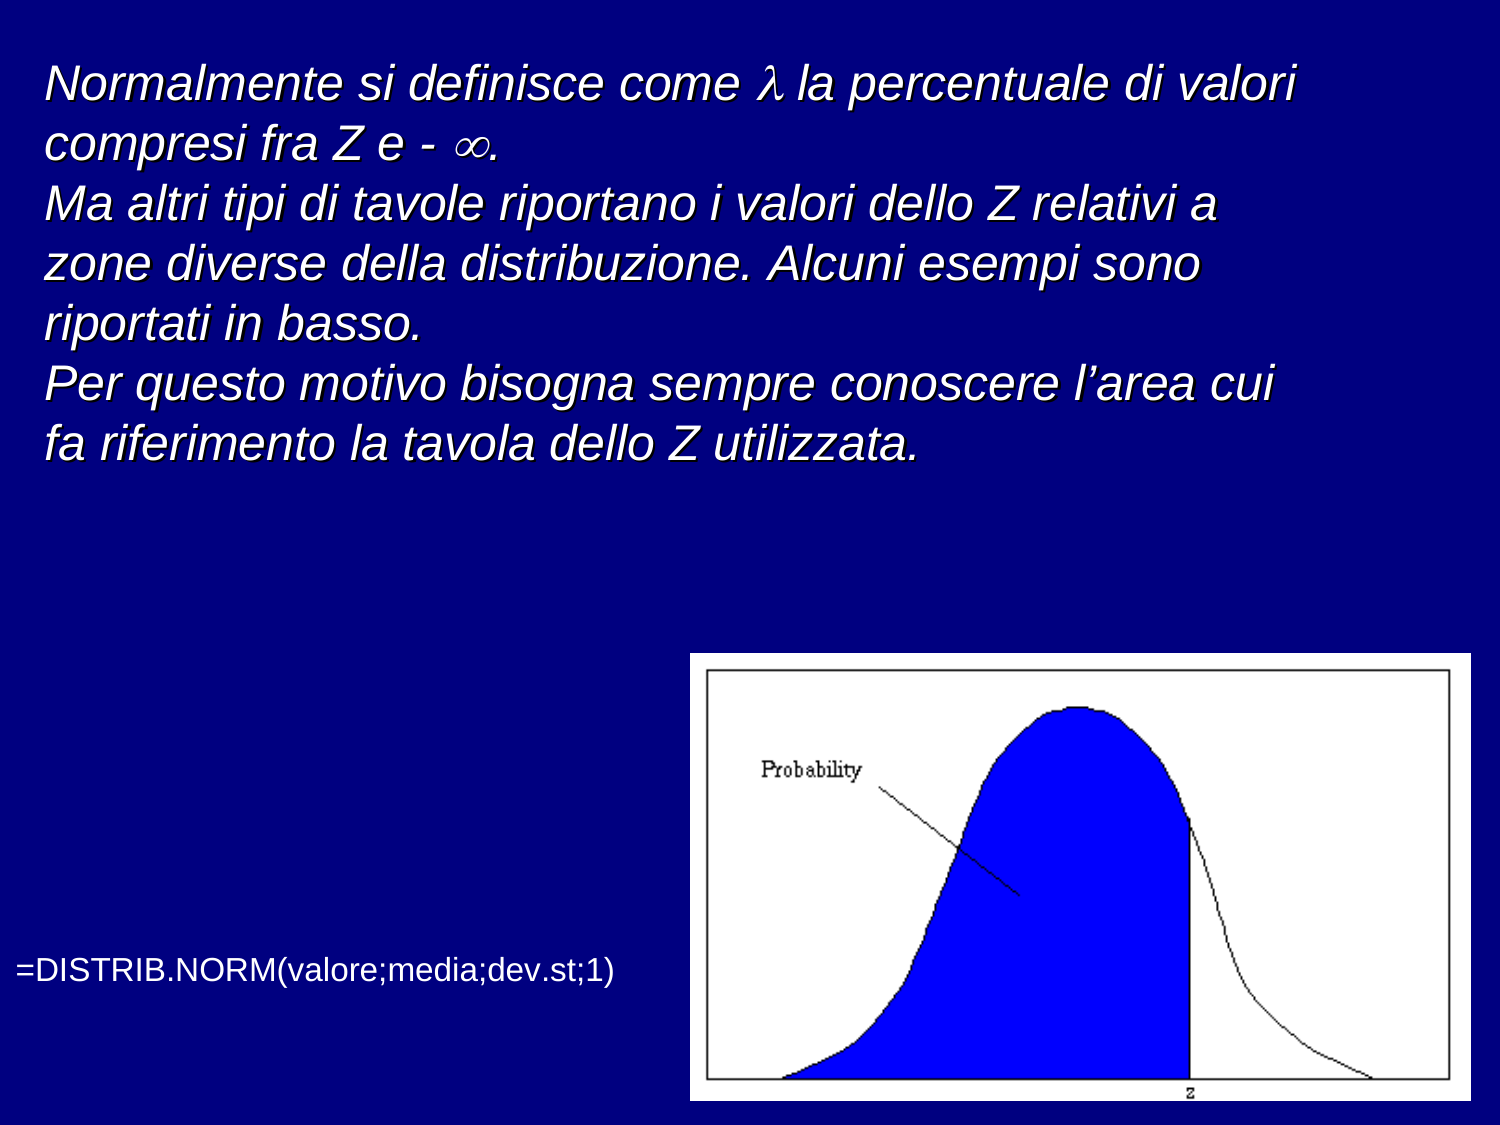

Normalmente si definisce come  la percentuale di valori compresi fra Z e - .
Ma altri tipi di tavole riportano i valori dello Z relativi a zone diverse della distribuzione. Alcuni esempi sono riportati in basso.
Per questo motivo bisogna sempre conoscere l’area cui fa riferimento la tavola dello Z utilizzata.
=DISTRIB.NORM(valore;media;dev.st;1)